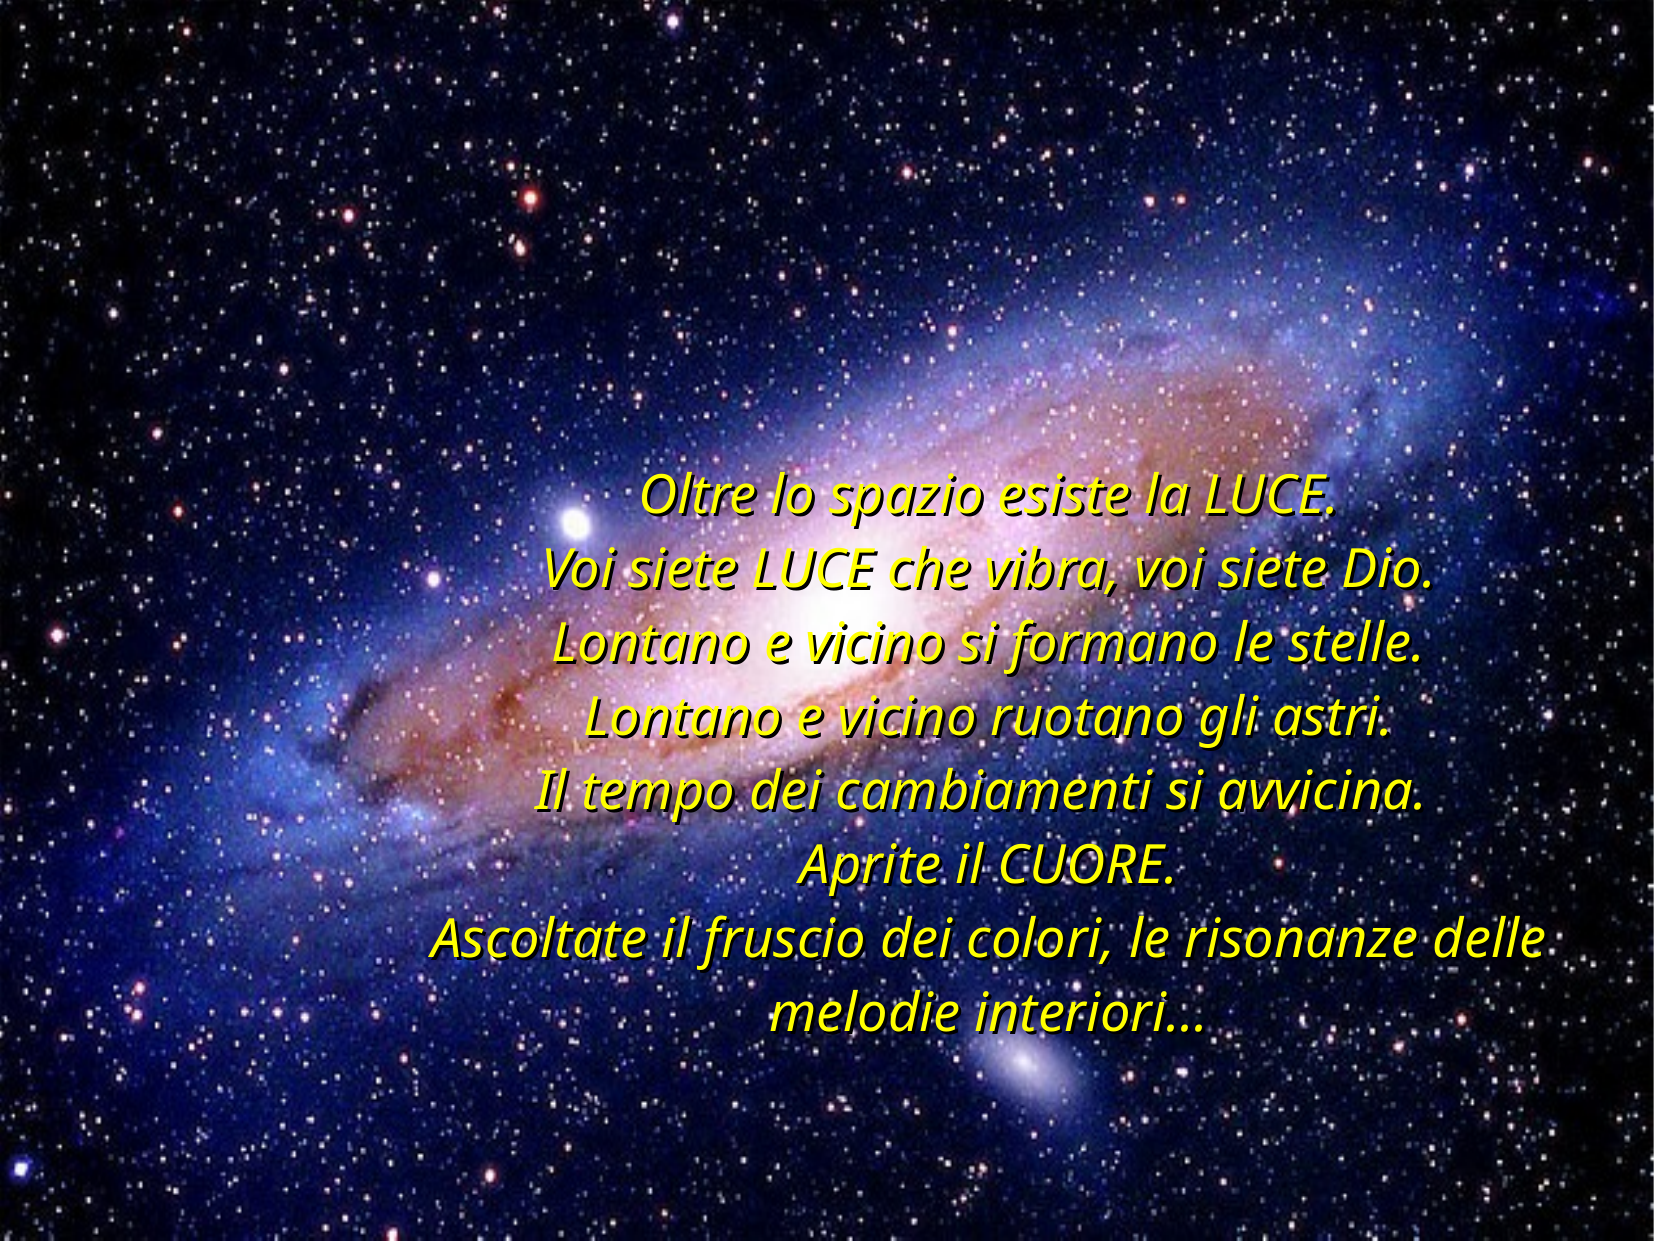

# Oltre lo spazio esiste la LUCE. Voi siete LUCE che vibra, voi siete Dio. Lontano e vicino si formano le stelle. Lontano e vicino ruotano gli astri. Il tempo dei cambiamenti si avvicina. Aprite il CUORE. Ascoltate il fruscio dei colori, le risonanze delle melodie interiori...